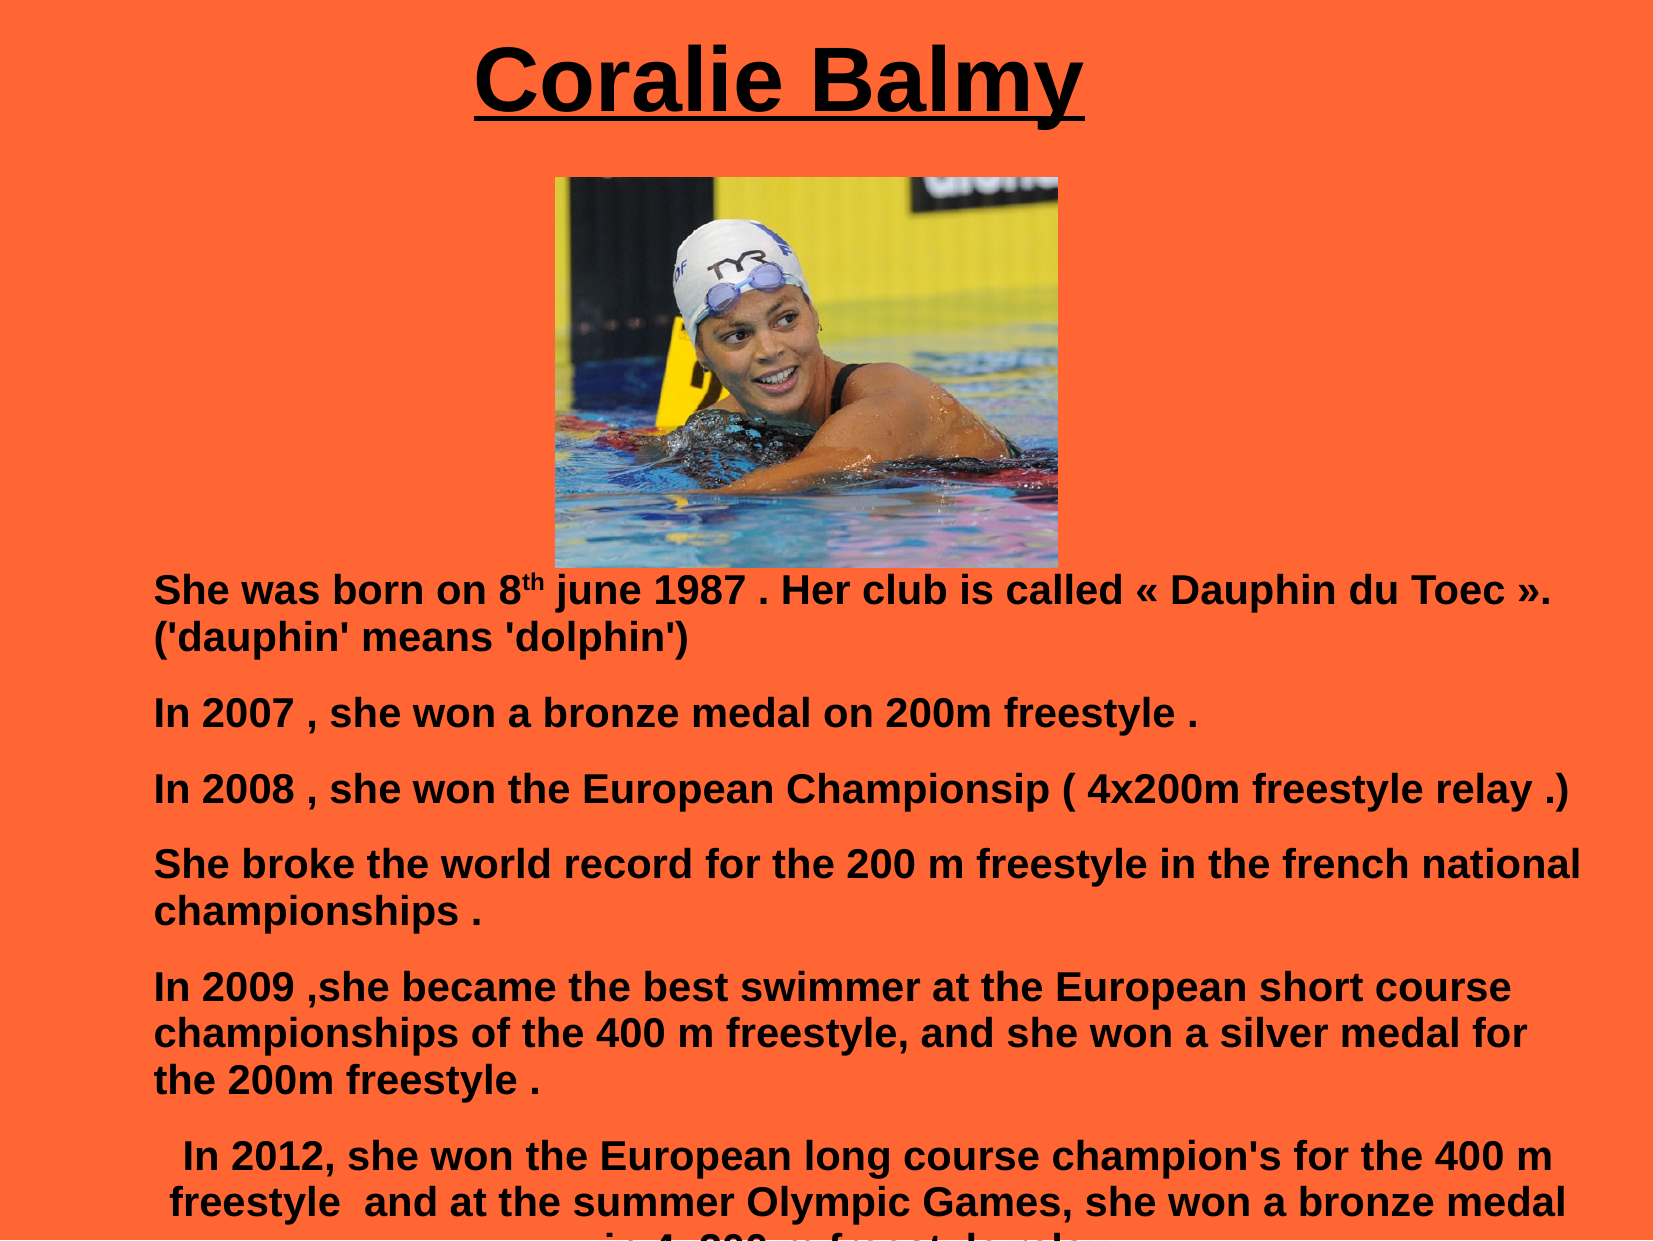

# Coralie Balmy
She was born on 8th june 1987 . Her club is called « Dauphin du Toec ».('dauphin' means 'dolphin')
In 2007 , she won a bronze medal on 200m freestyle .
In 2008 , she won the European Championsip ( 4x200m freestyle relay .)
She broke the world record for the 200 m freestyle in the french national championships .
In 2009 ,she became the best swimmer at the European short course championships of the 400 m freestyle, and she won a silver medal for the 200m freestyle .
In 2012, she won the European long course champion's for the 400 m freestyle and at the summer Olympic Games, she won a bronze medal in 4x200 m freestyle relay .